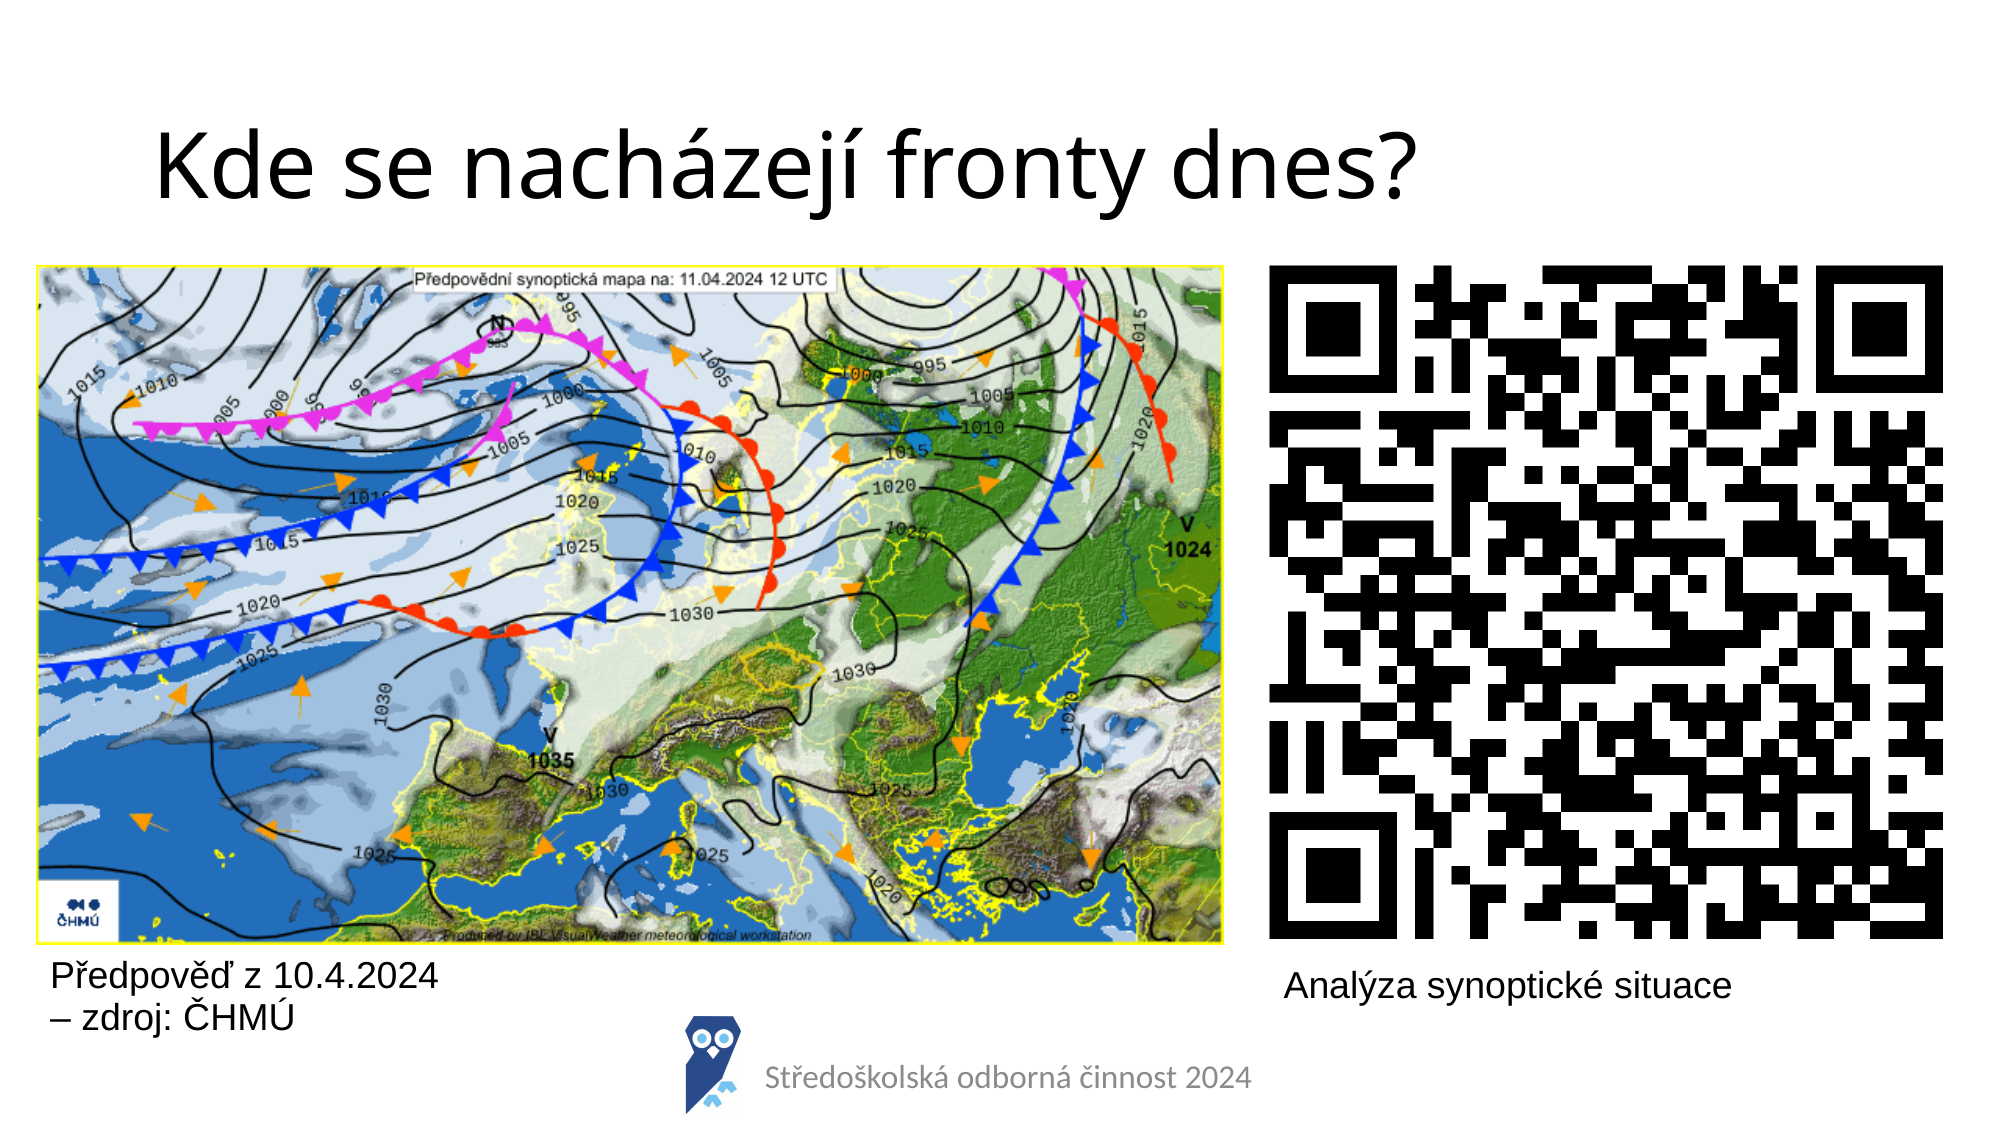

# Kde se nacházejí fronty dnes?
Předpověď z 10.4.2024 –⁠⁠ zdroj: ČHMÚ⁠⁠
Analýza synoptické situace
Středoškolská odborná činnost 2024